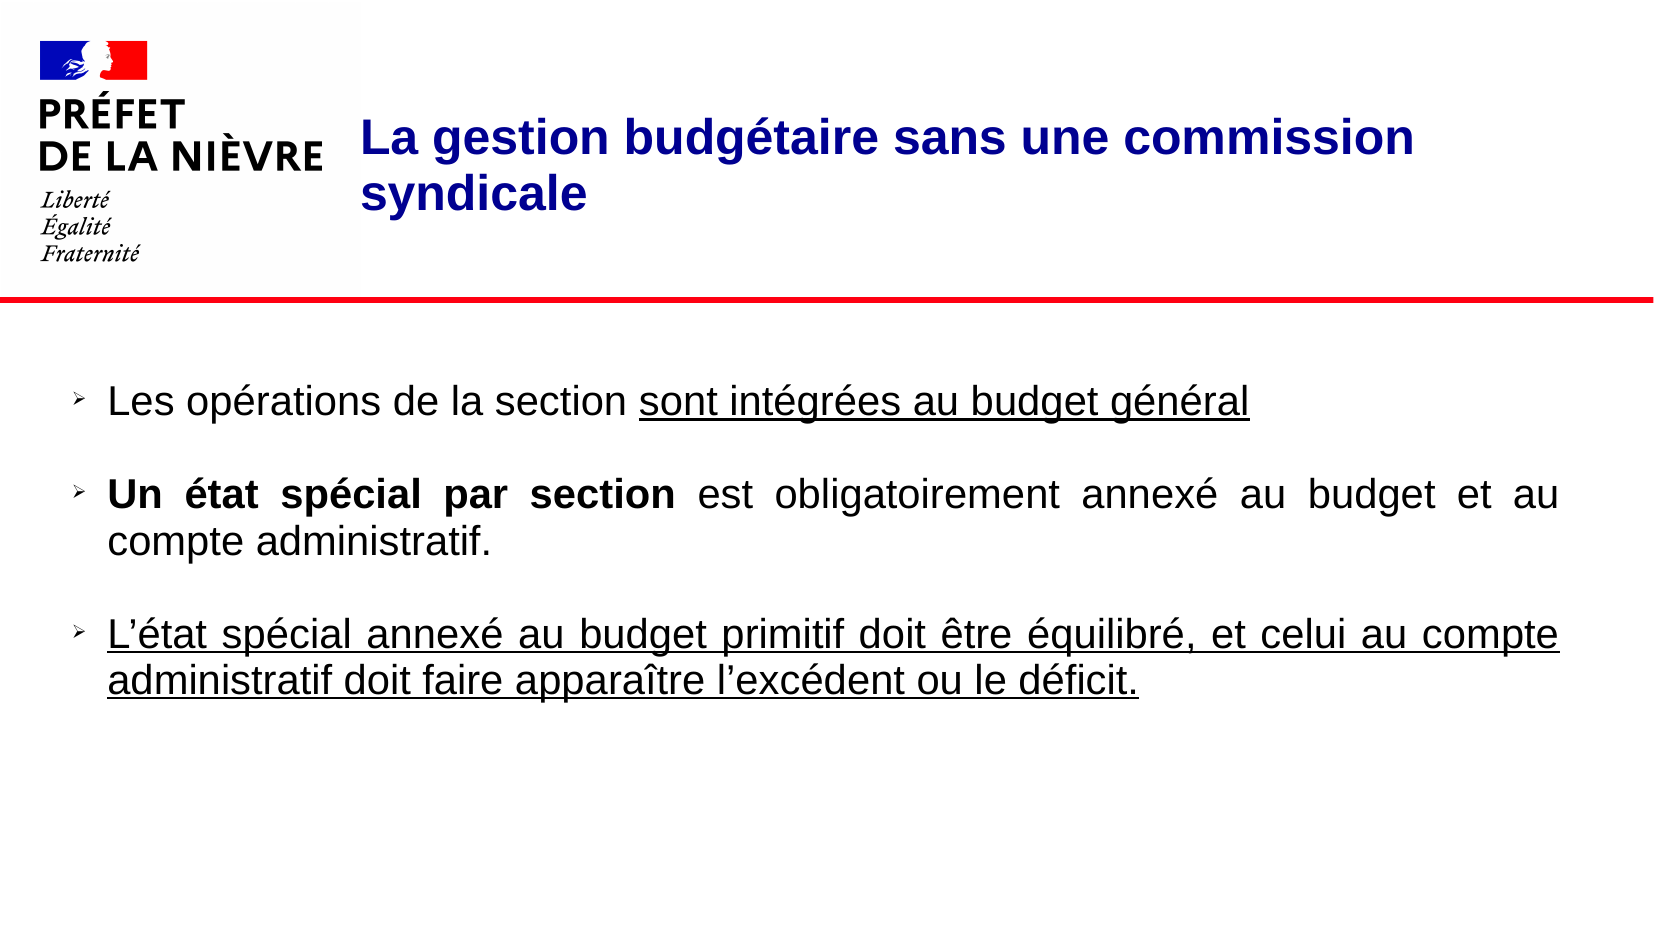

# La gestion budgétaire sans une commission syndicale
Les opérations de la section sont intégrées au budget général
Un état spécial par section est obligatoirement annexé au budget et au compte administratif.
L’état spécial annexé au budget primitif doit être équilibré, et celui au compte administratif doit faire apparaître l’excédent ou le déficit.